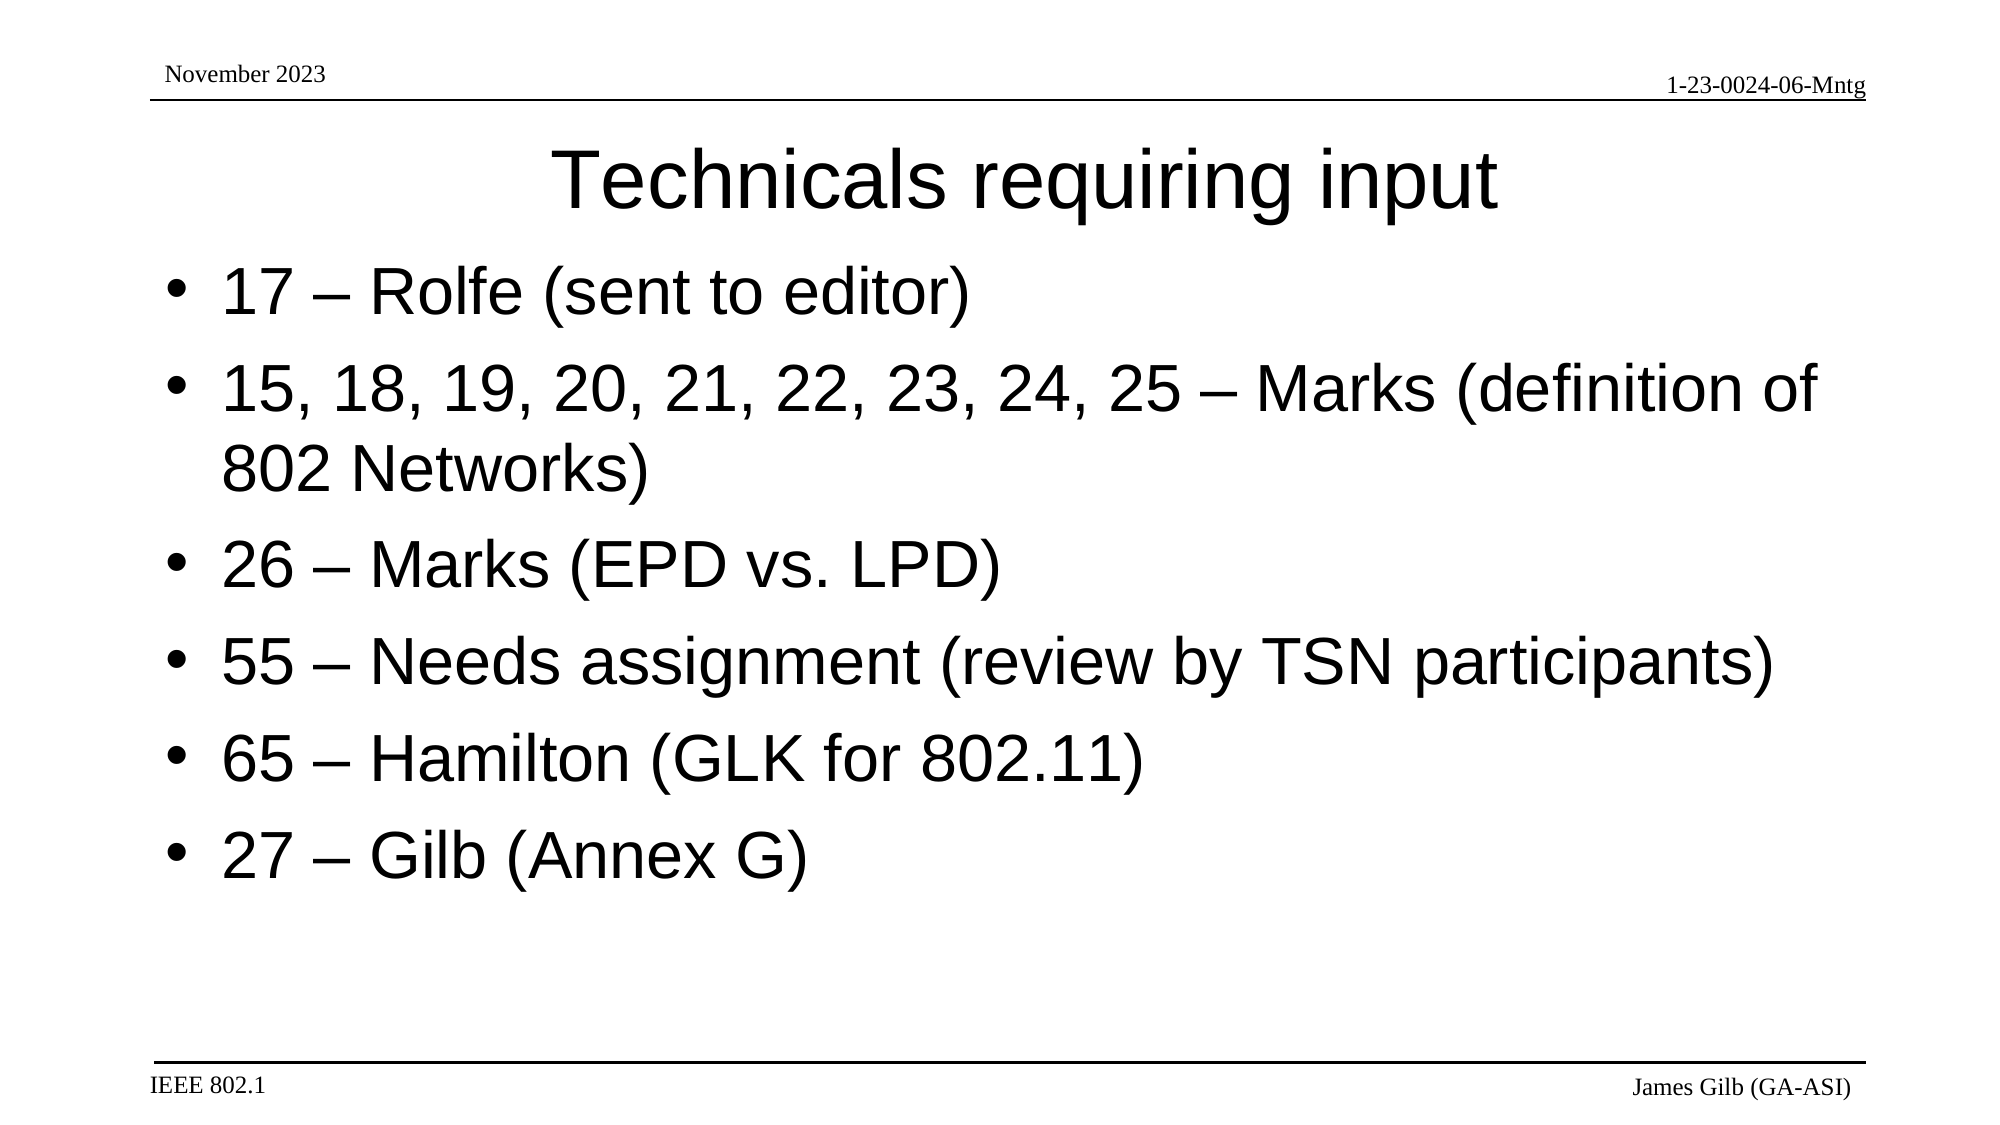

# Technicals requiring input
17 – Rolfe (sent to editor)
15, 18, 19, 20, 21, 22, 23, 24, 25 – Marks (definition of 802 Networks)
26 – Marks (EPD vs. LPD)
55 – Needs assignment (review by TSN participants)
65 – Hamilton (GLK for 802.11)
27 – Gilb (Annex G)